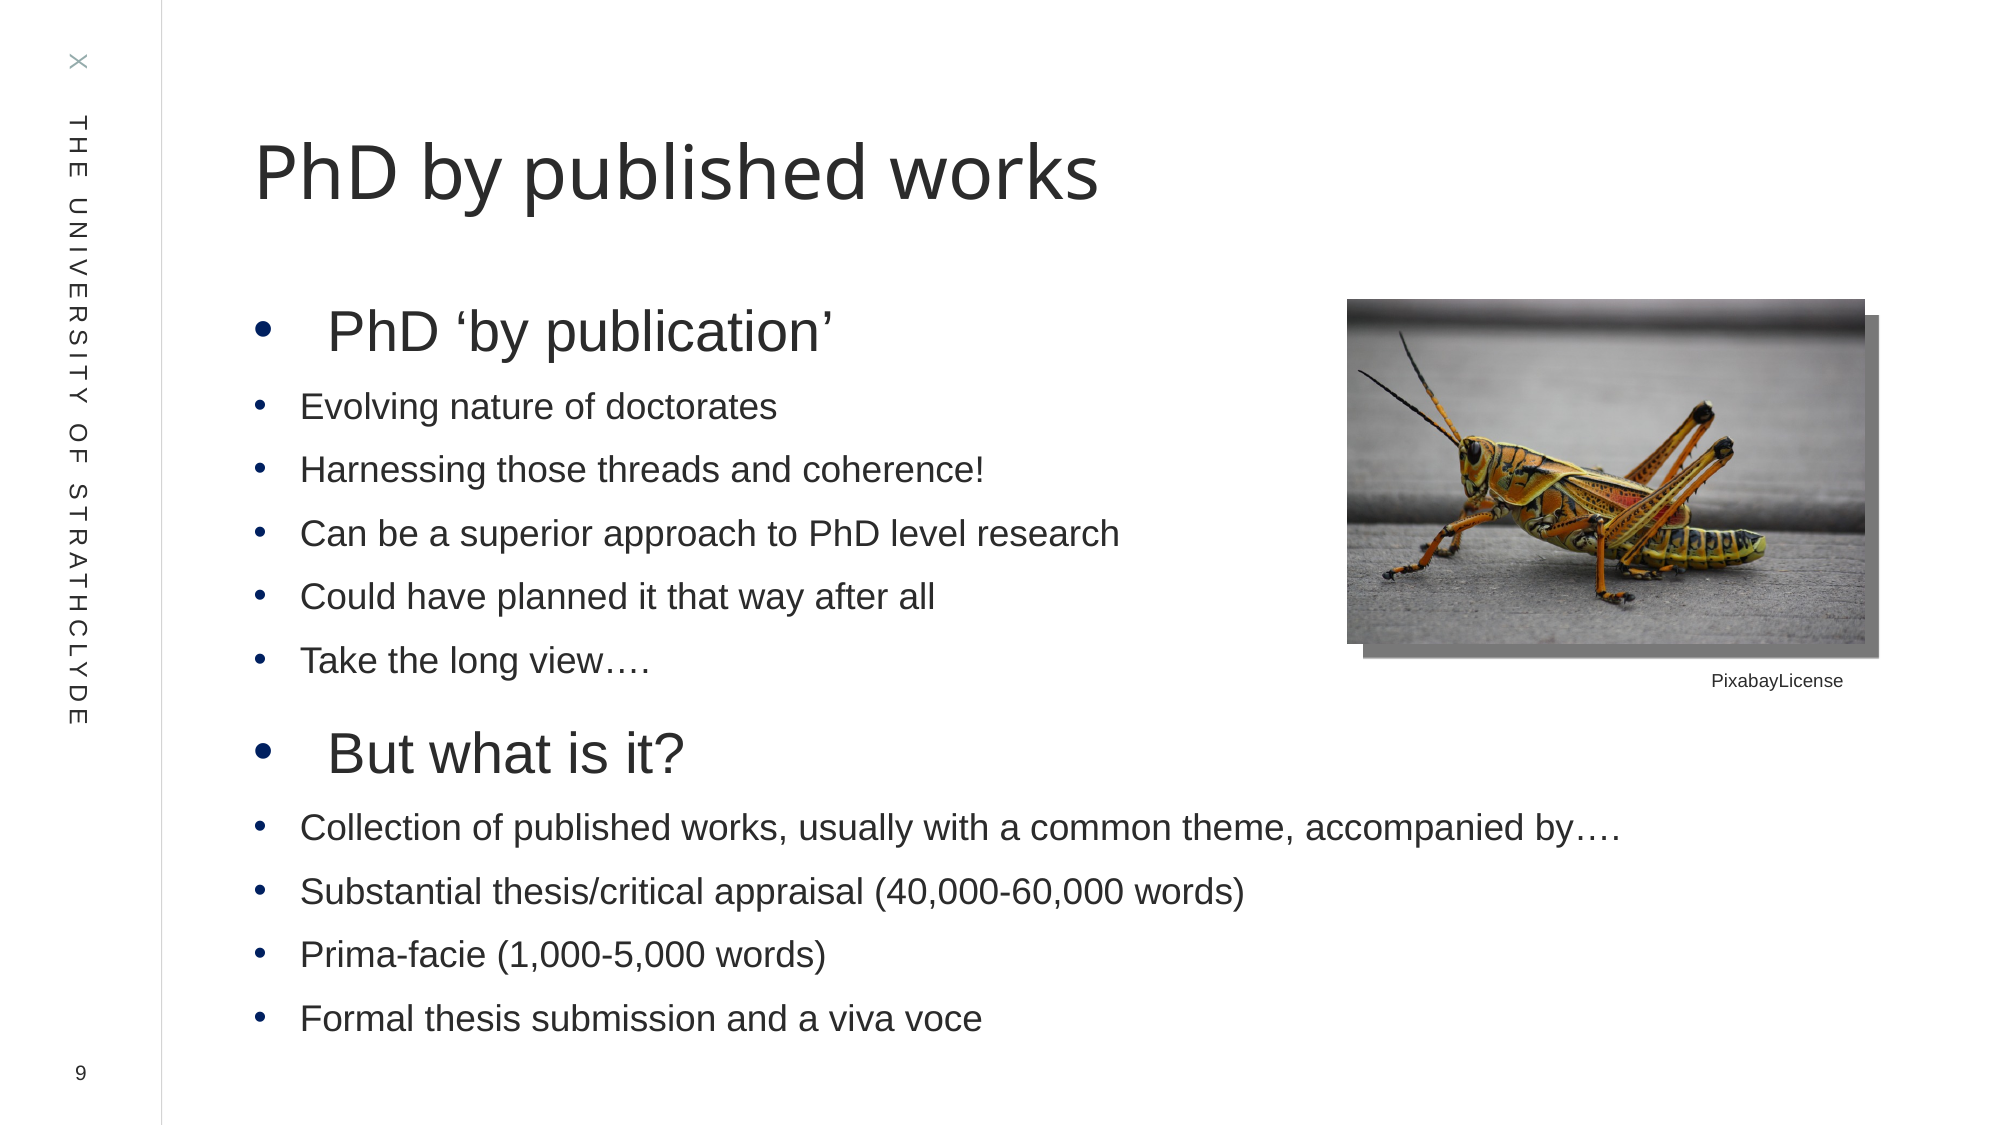

# PhD by published works
PhD ‘by publication’
Evolving nature of doctorates
Harnessing those threads and coherence!
Can be a superior approach to PhD level research
Could have planned it that way after all
Take the long view….
But what is it?
Collection of published works, usually with a common theme, accompanied by….
Substantial thesis/critical appraisal (40,000-60,000 words)
Prima-facie (1,000-5,000 words)
Formal thesis submission and a viva voce
PixabayLicense